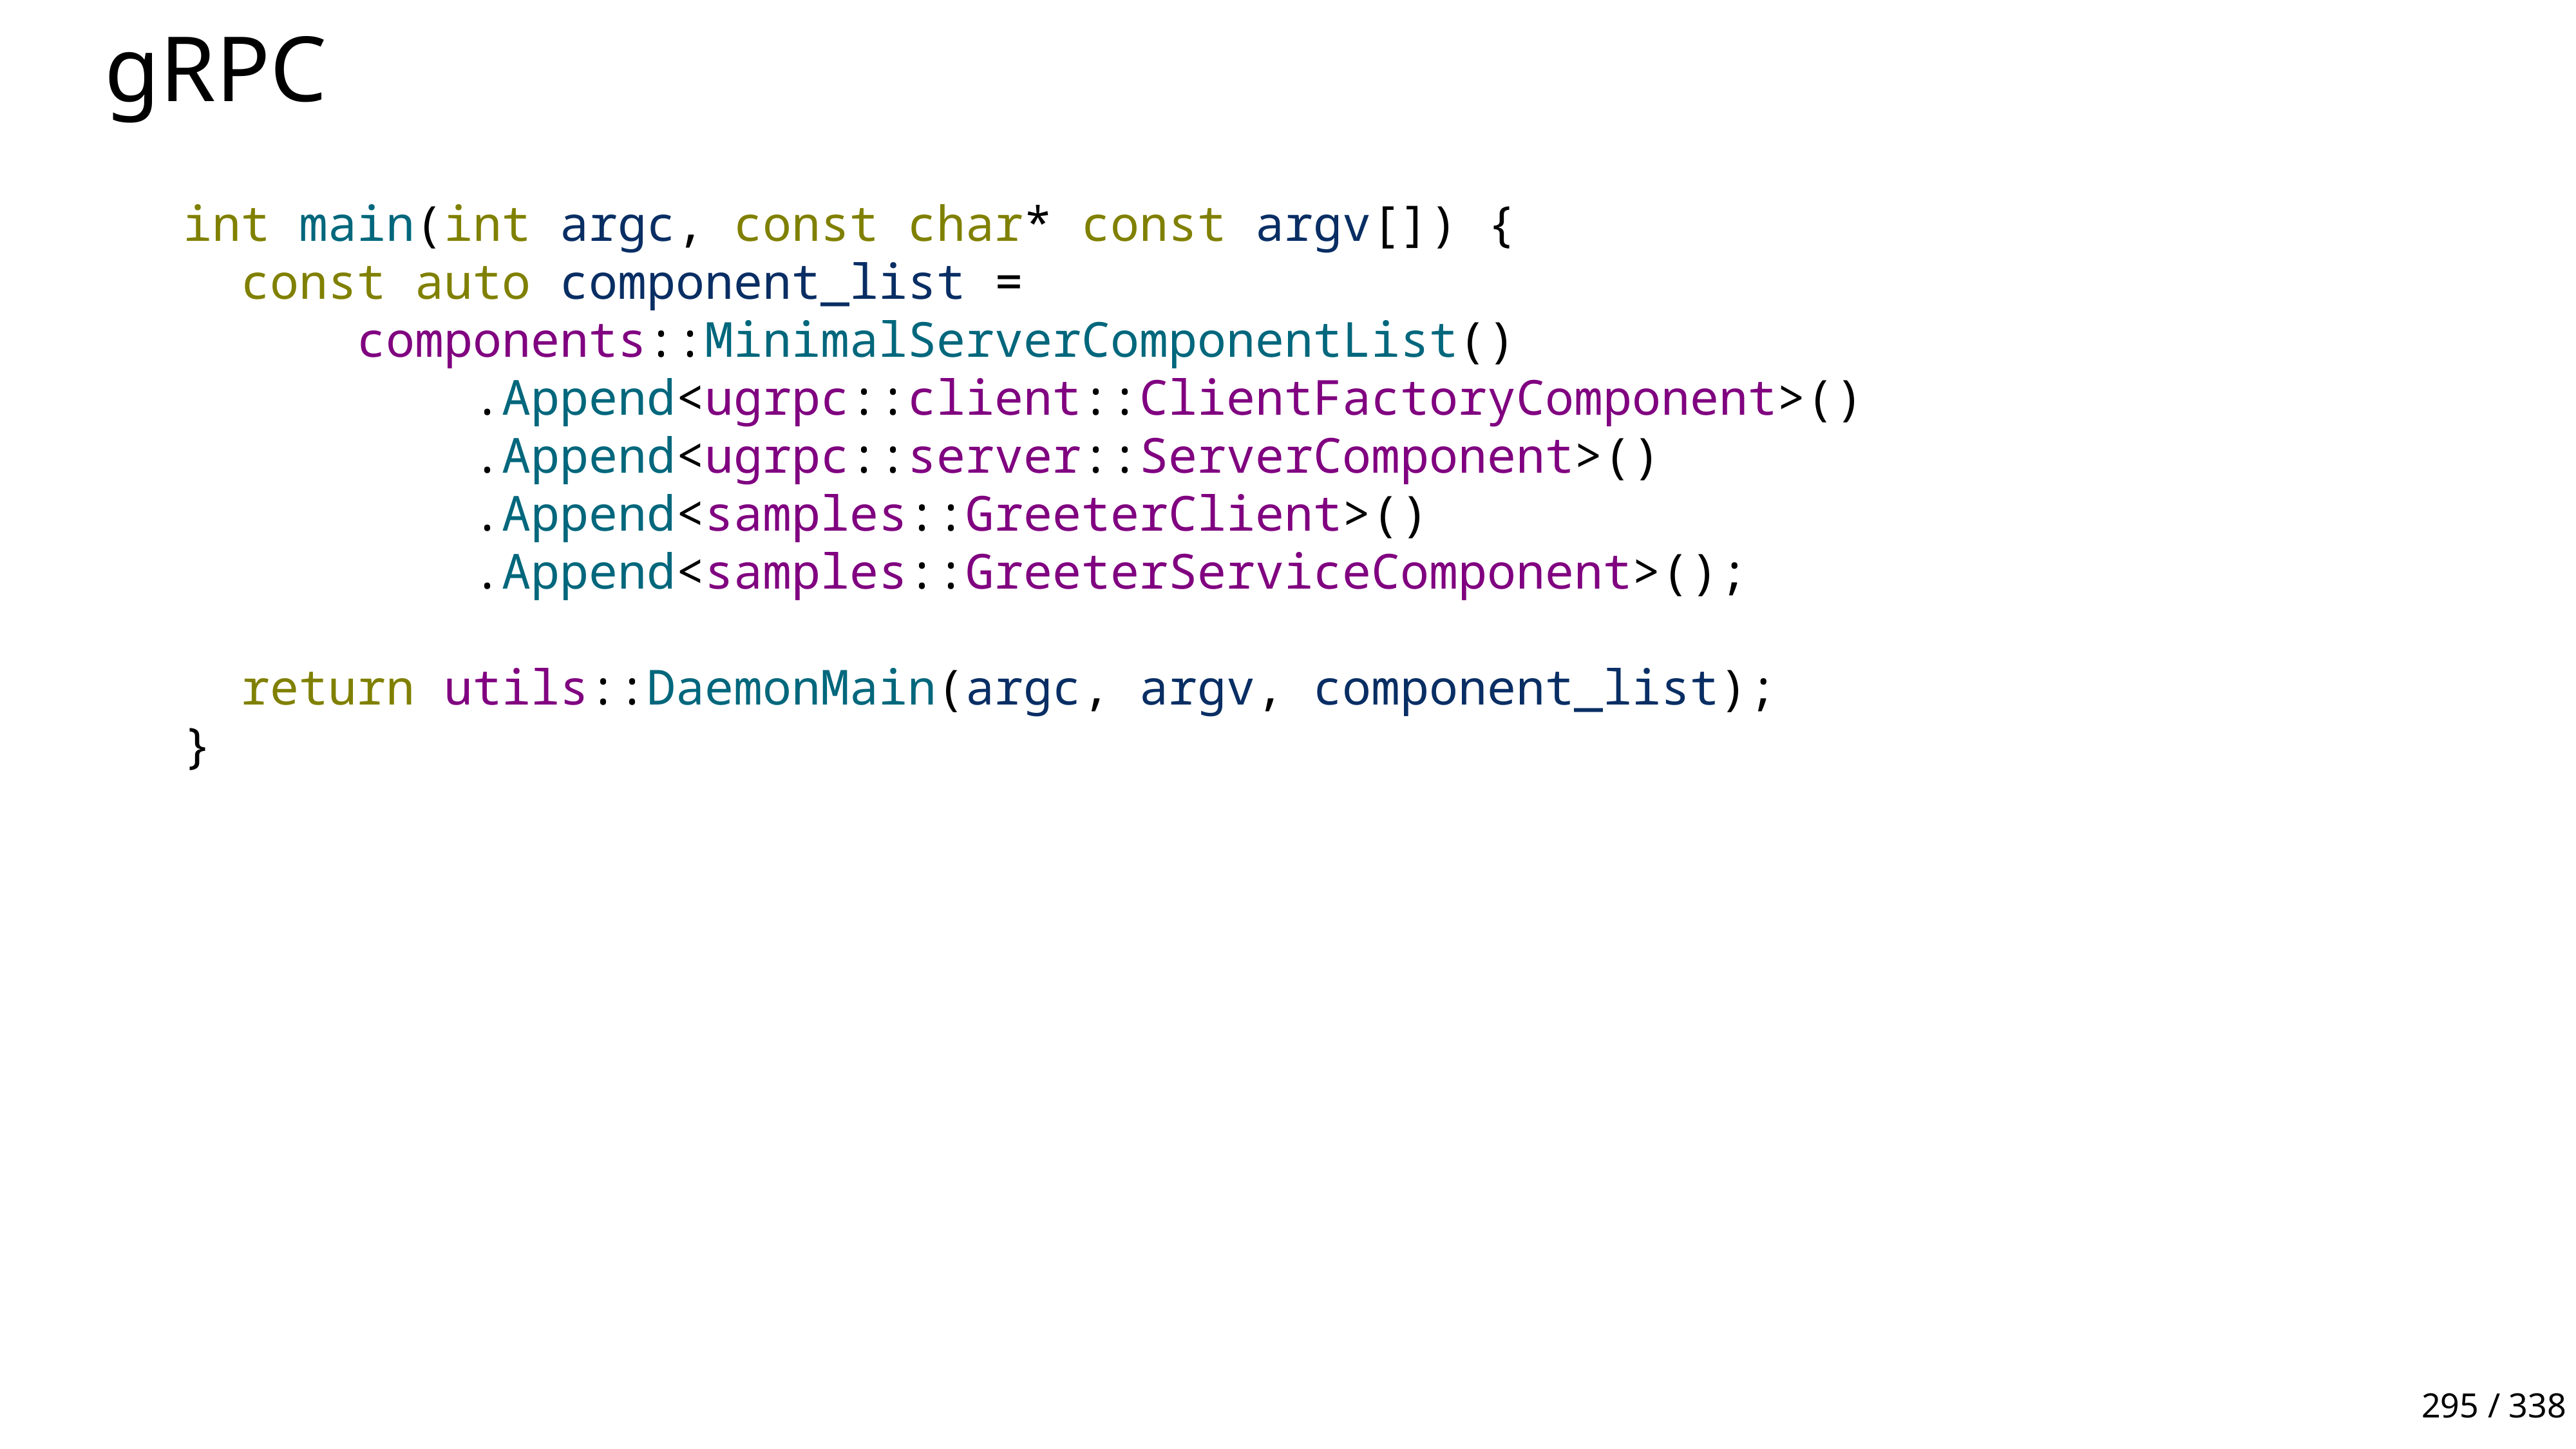

gRPC
int main(int argc, const char* const argv[]) {
 const auto component_list =
 components::MinimalServerComponentList()
 .Append<ugrpc::client::ClientFactoryComponent>()
 .Append<ugrpc::server::ServerComponent>()
 .Append<samples::GreeterClient>()
 .Append<samples::GreeterServiceComponent>();
 return utils::DaemonMain(argc, argv, component_list);
}